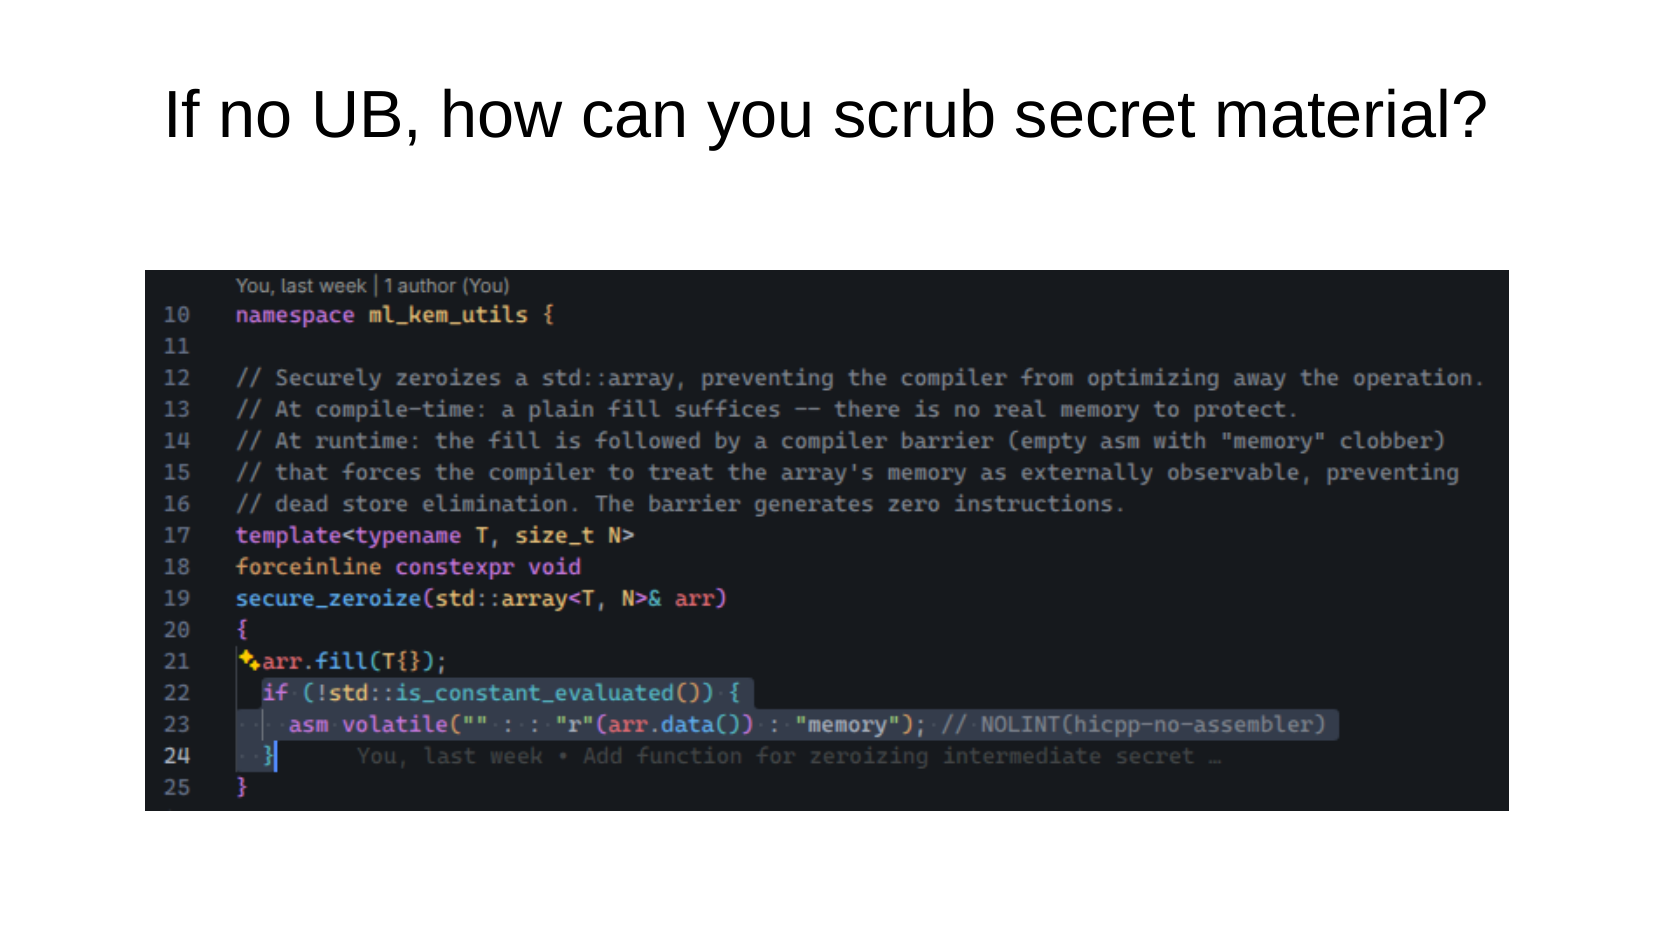

# If no UB, how can you scrub secret material?